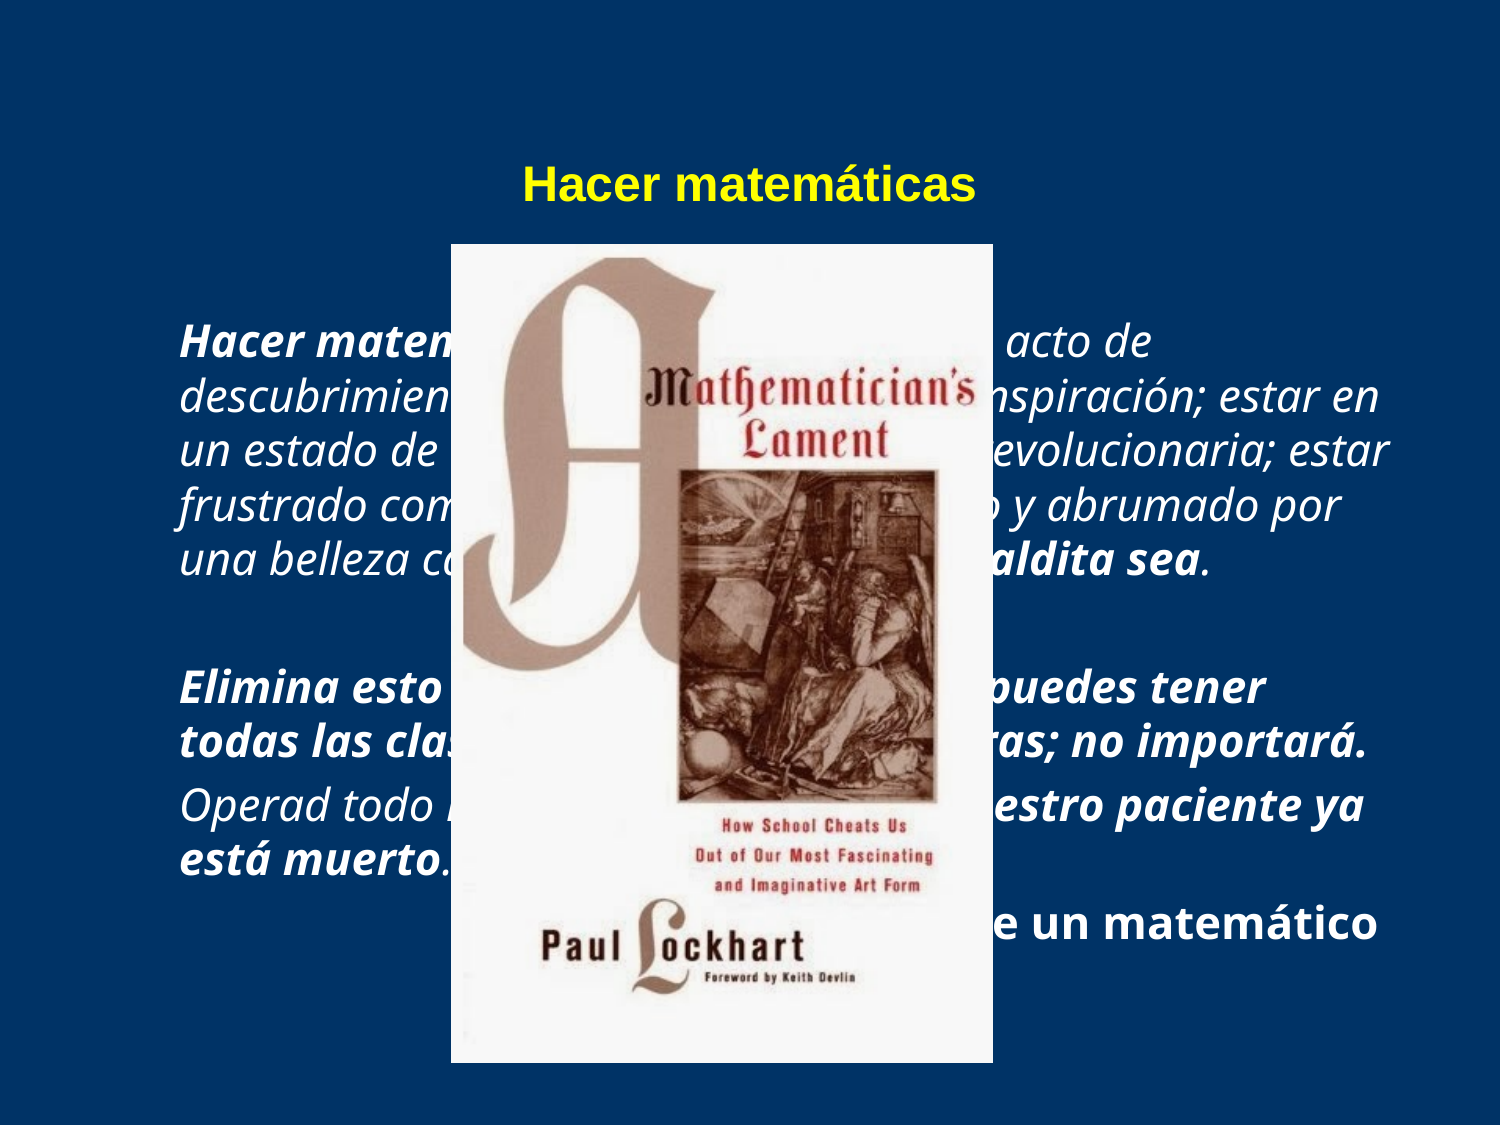

# Hacer matemáticas
Hacer matemáticas es participar en un acto de descubrimiento y conjetura, intuición e inspiración; estar en un estado de confusión; tener una idea revolucionaria; estar frustrado como artista; estar asombrado y abrumado por una belleza casi dolorosa; estar vivo, maldita sea.
Elimina esto de las matemáticas y ya puedes tener todas las clases magistrales que quieras; no importará.
Operad todo lo que queráis doctores: vuestro paciente ya está muerto.
Lamento de un matemático